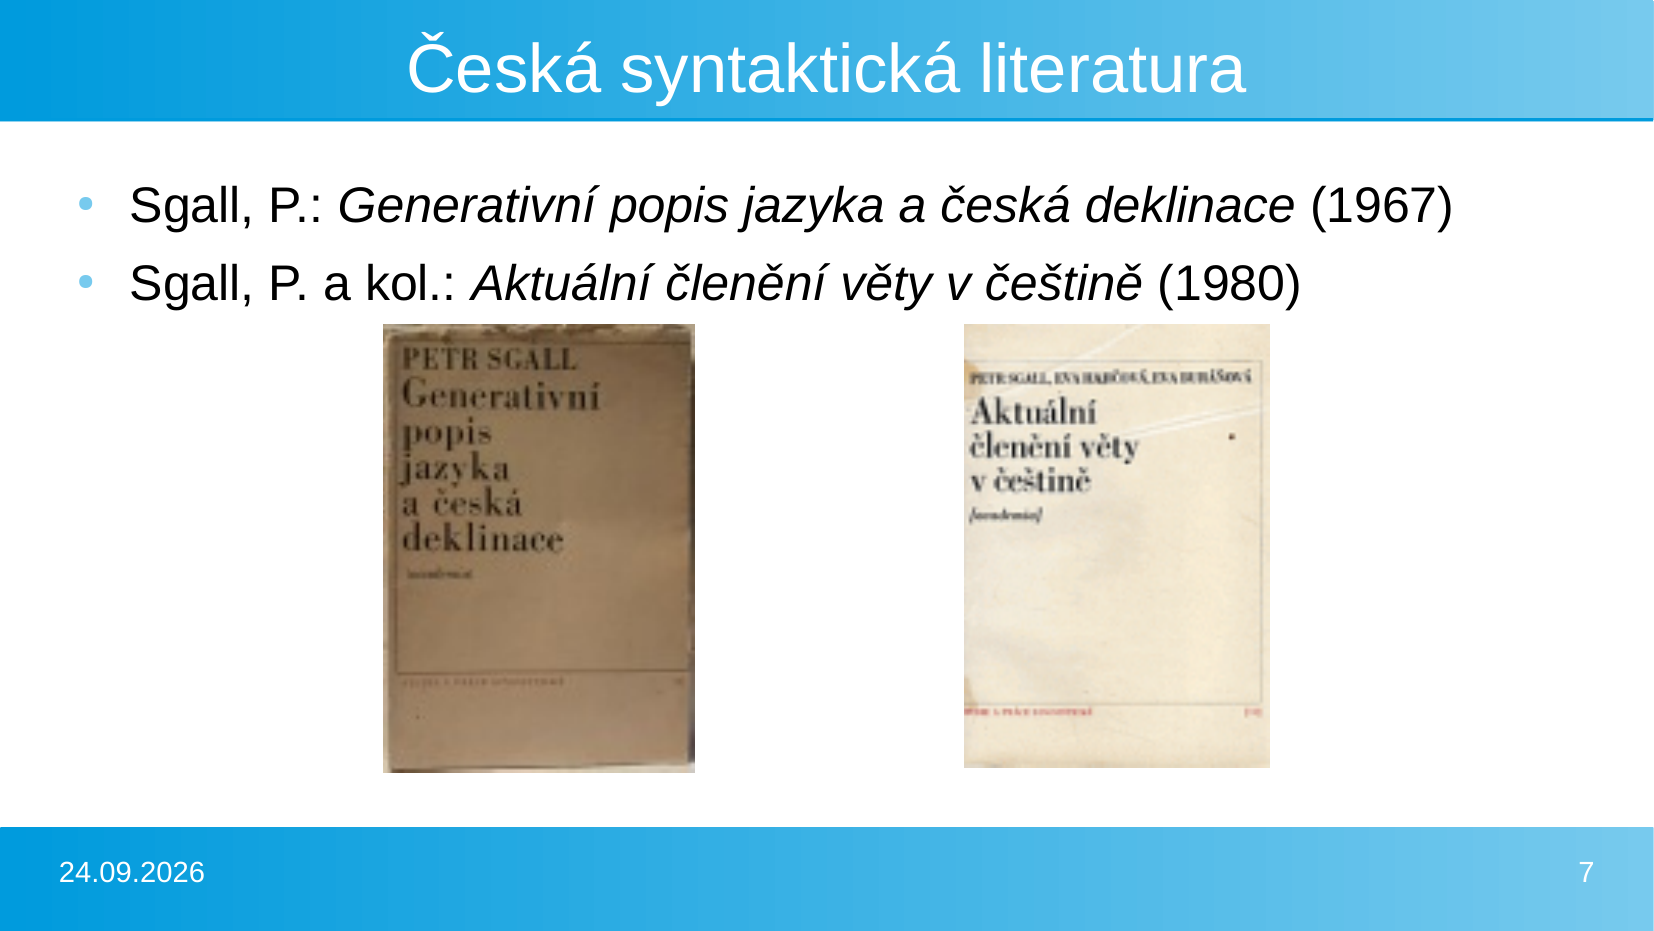

# Česká syntaktická literatura
Sgall, P.: Generativní popis jazyka a česká deklinace (1967)
Sgall, P. a kol.: Aktuální členění věty v češtině (1980)
7